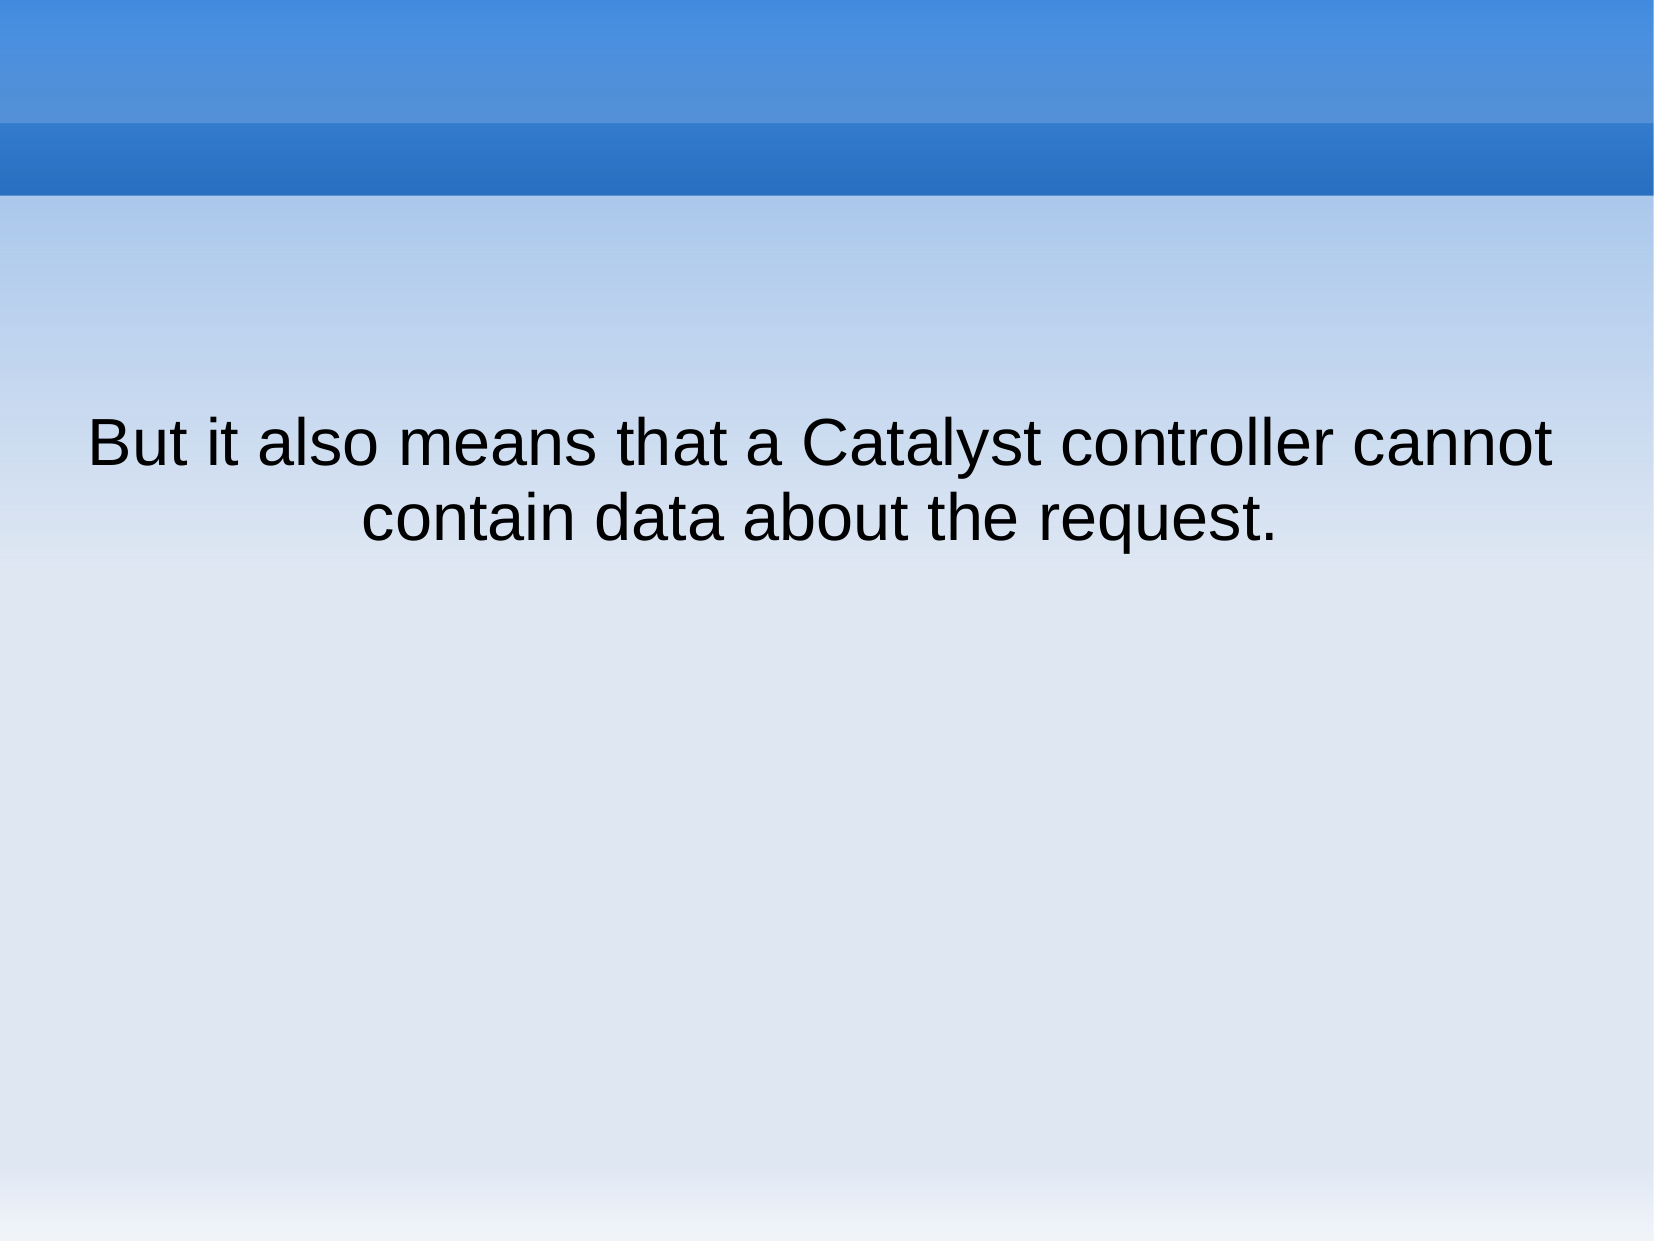

# But it also means that a Catalyst controller cannot contain data about the request.